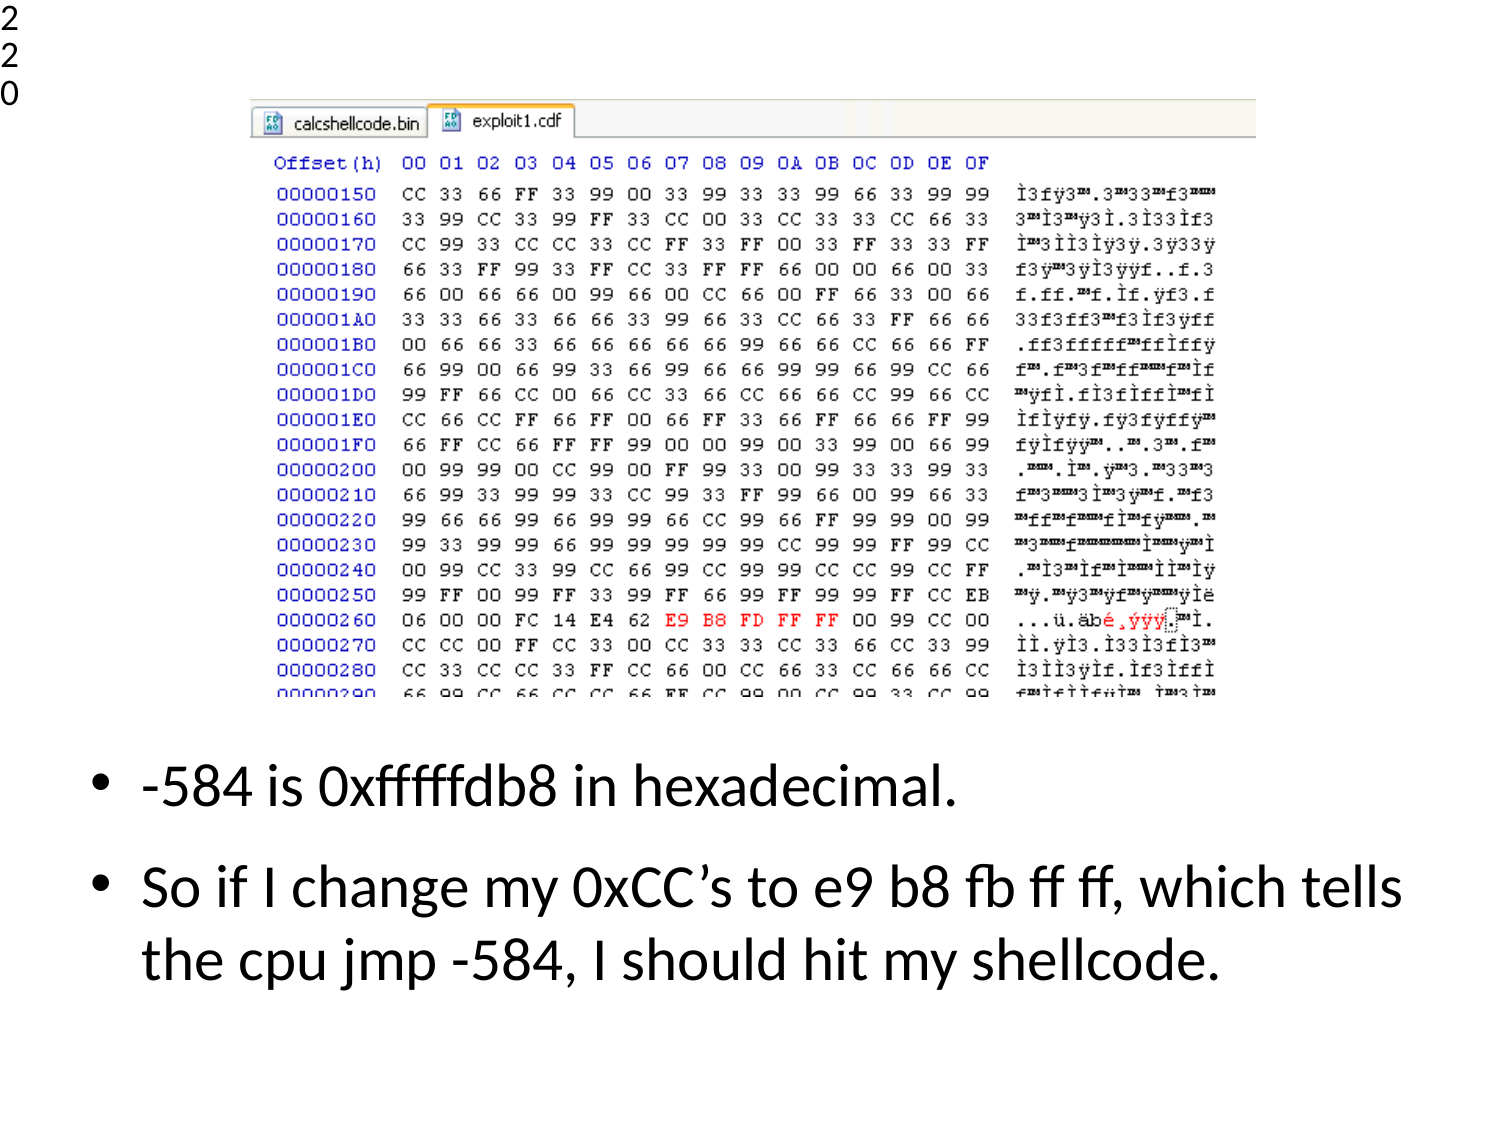

# -584 is 0xfffffdb8 in hexadecimal.
So if I change my 0xCC’s to e9 b8 fb ff ff, which tells the cpu jmp -584, I should hit my shellcode.